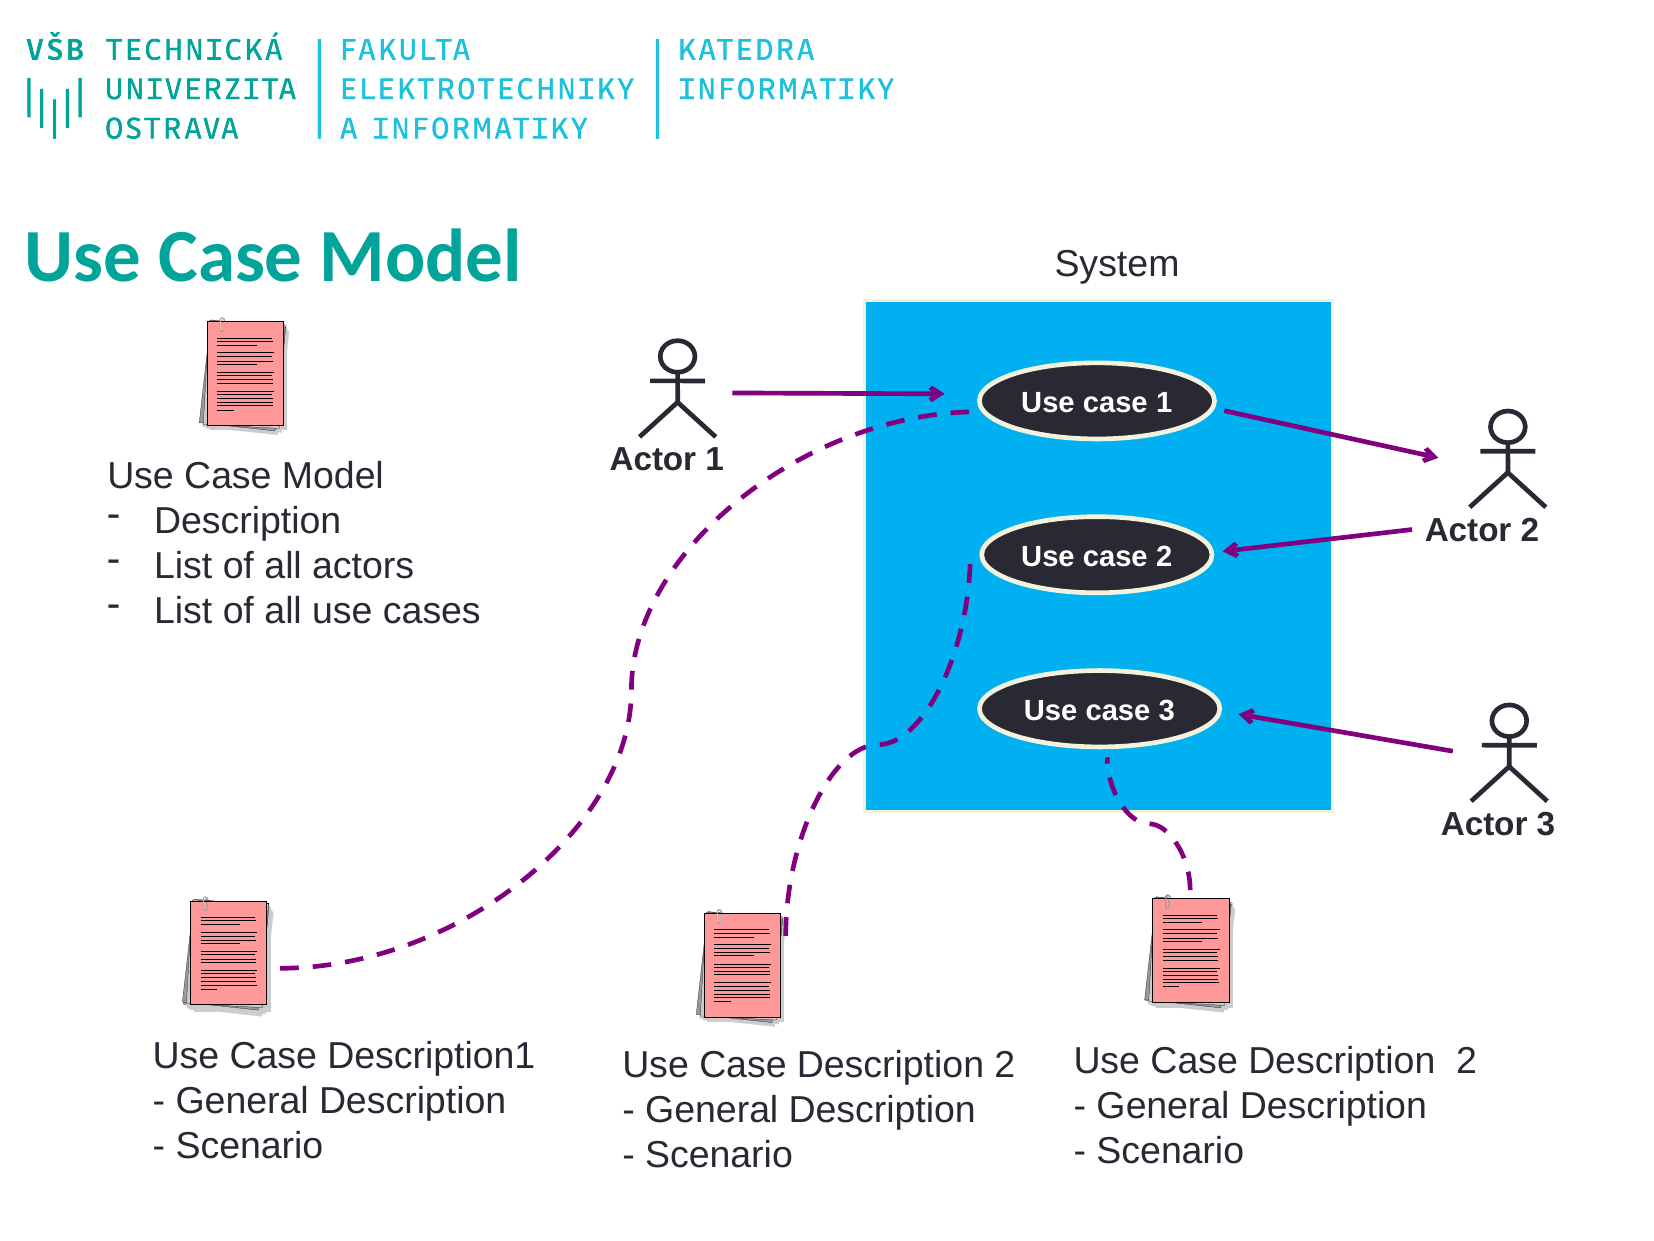

# Use Case Model
System
Use Case Model
Description
List of all actors
List of all use cases
Actor 1
Use case 1
Actor 2
Use case 2
Use case 3
Actor 3
Use Case Description 2
- General Description
- Scenario
Use Case Description1
- General Description
- Scenario
Use Case Description 2
- General Description
- Scenario